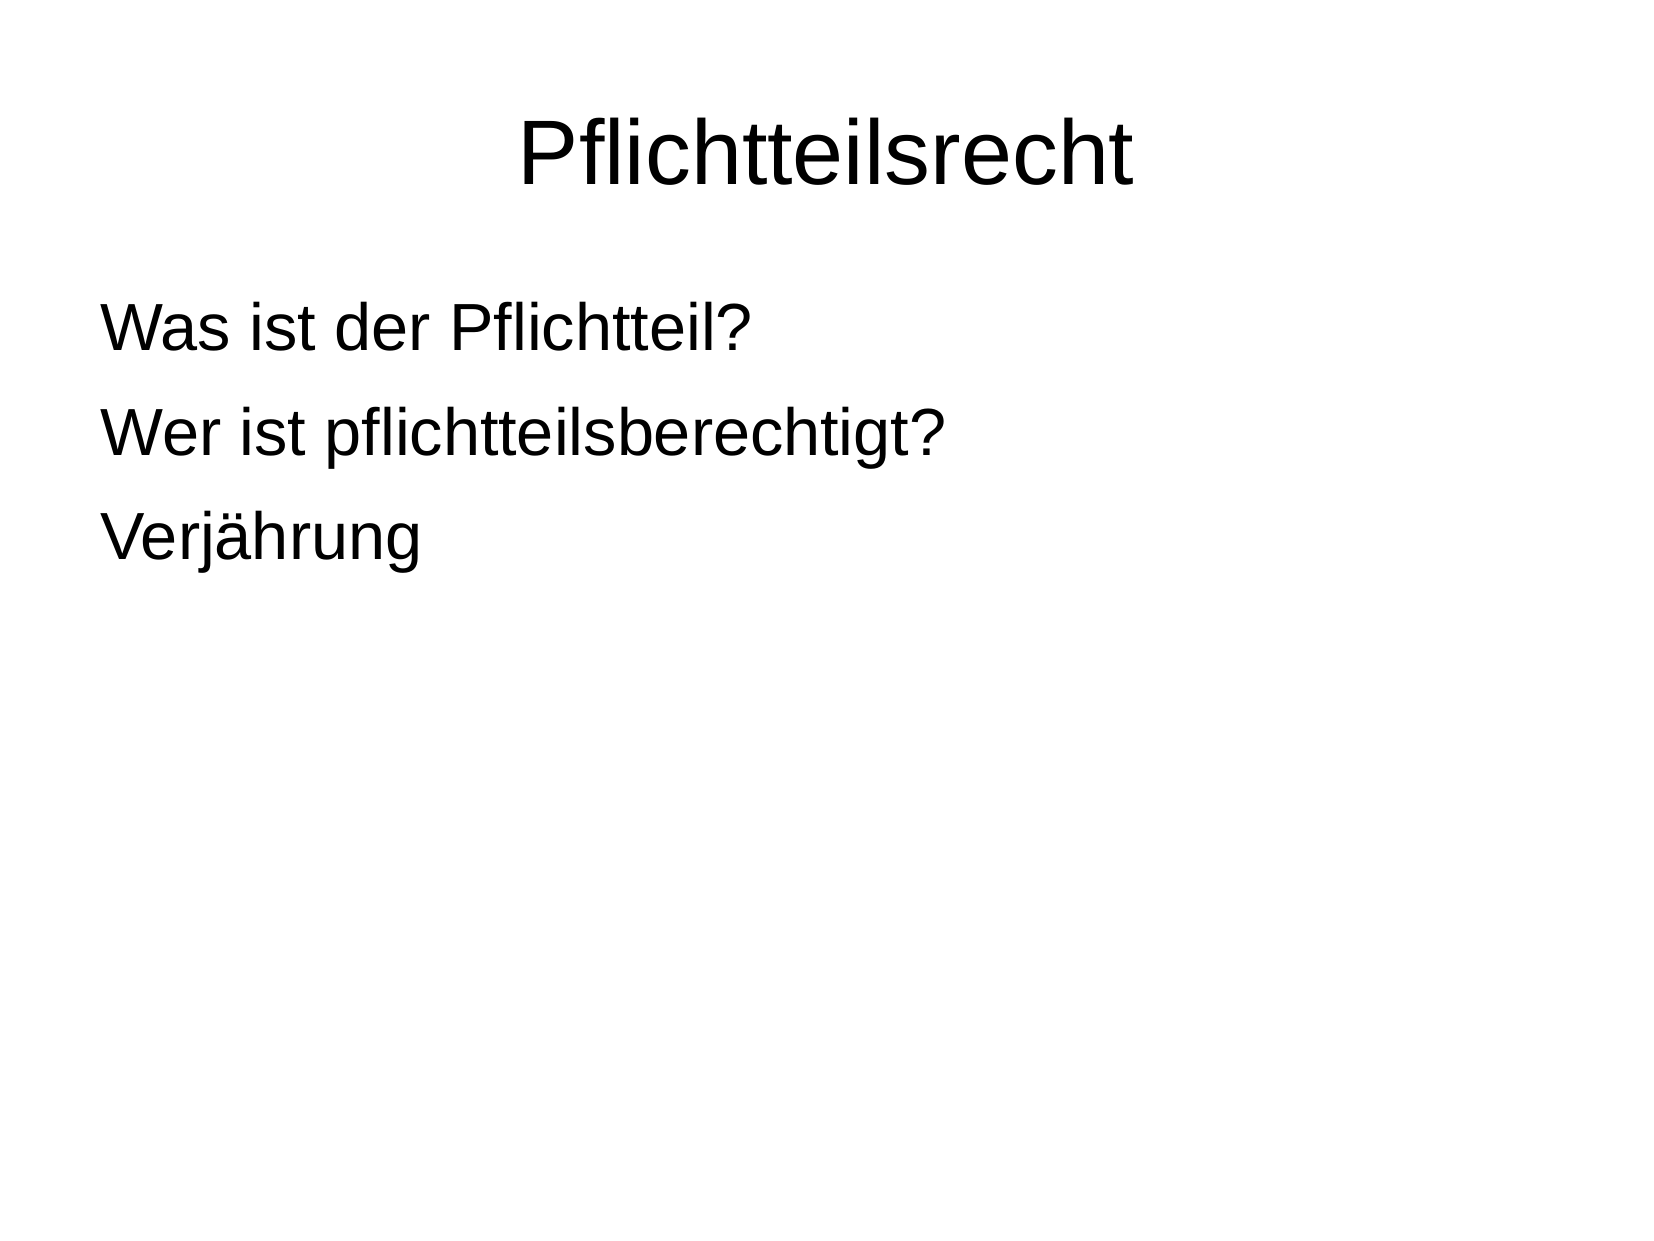

# Pflichtteilsrecht
Was ist der Pflichtteil?
Wer ist pflichtteilsberechtigt?
Verjährung